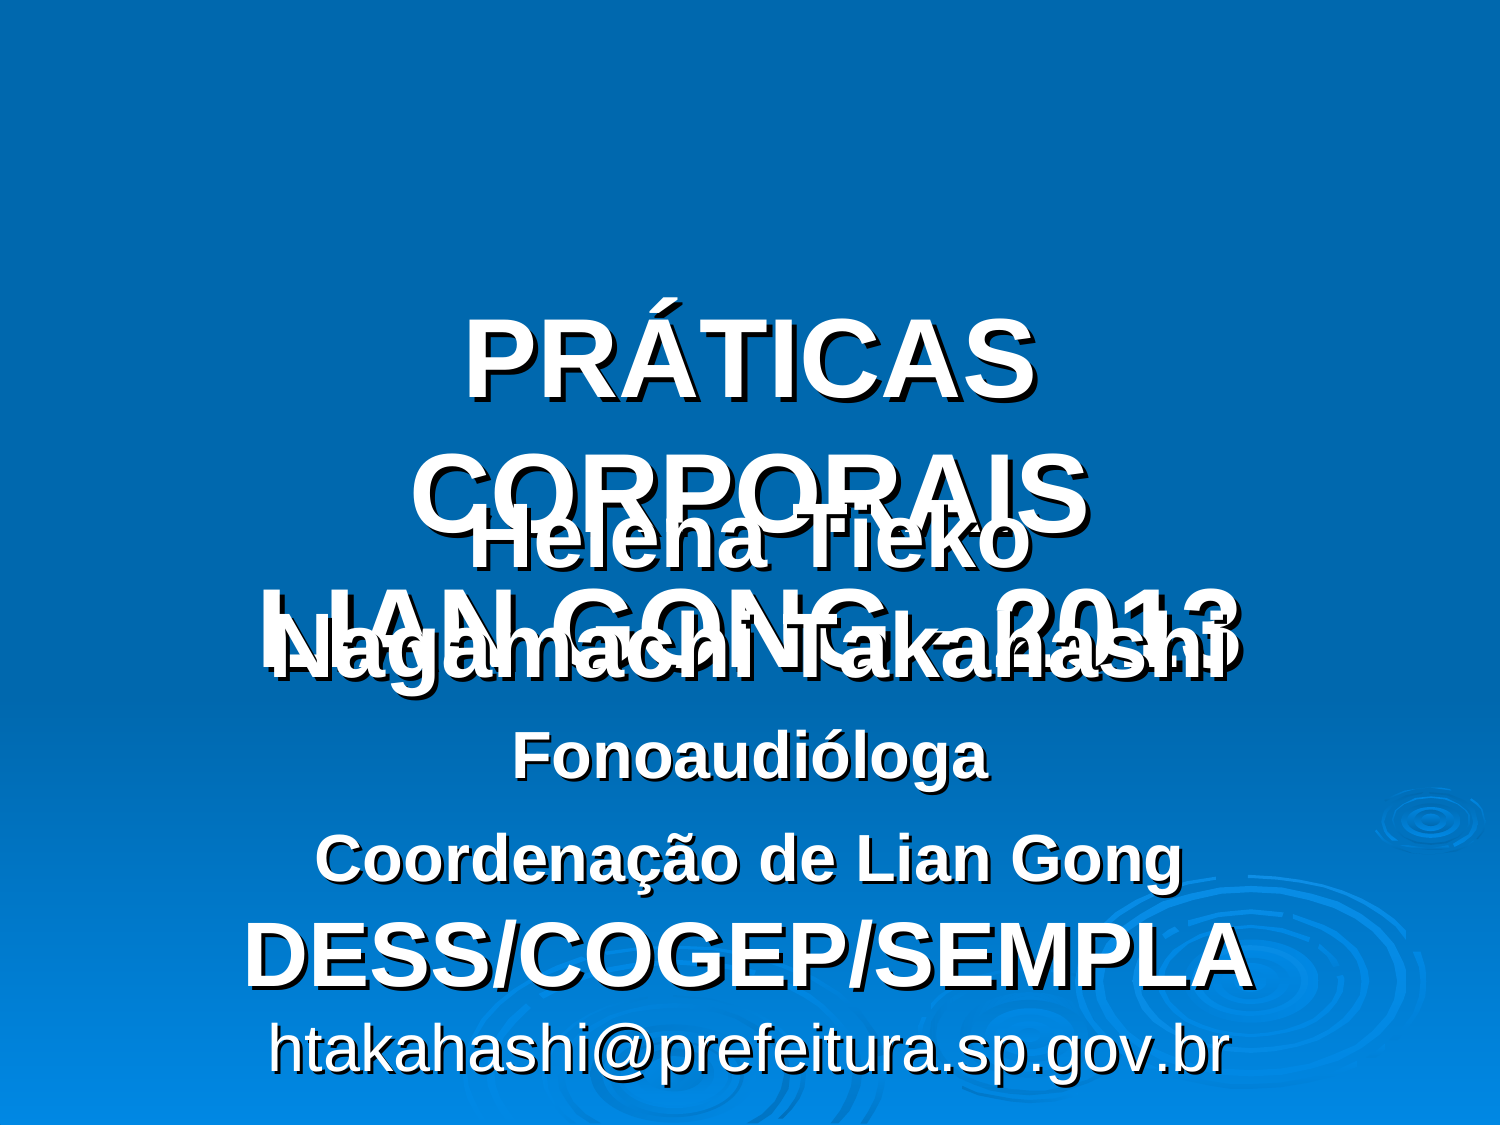

# PRÁTICAS CORPORAIS LIAN GONG - 2013
Helena Tieko Nagamachi Takahashi
Fonoaudióloga
Coordenação de Lian Gong
DESS/COGEP/SEMPLA
htakahashi@prefeitura.sp.gov.br